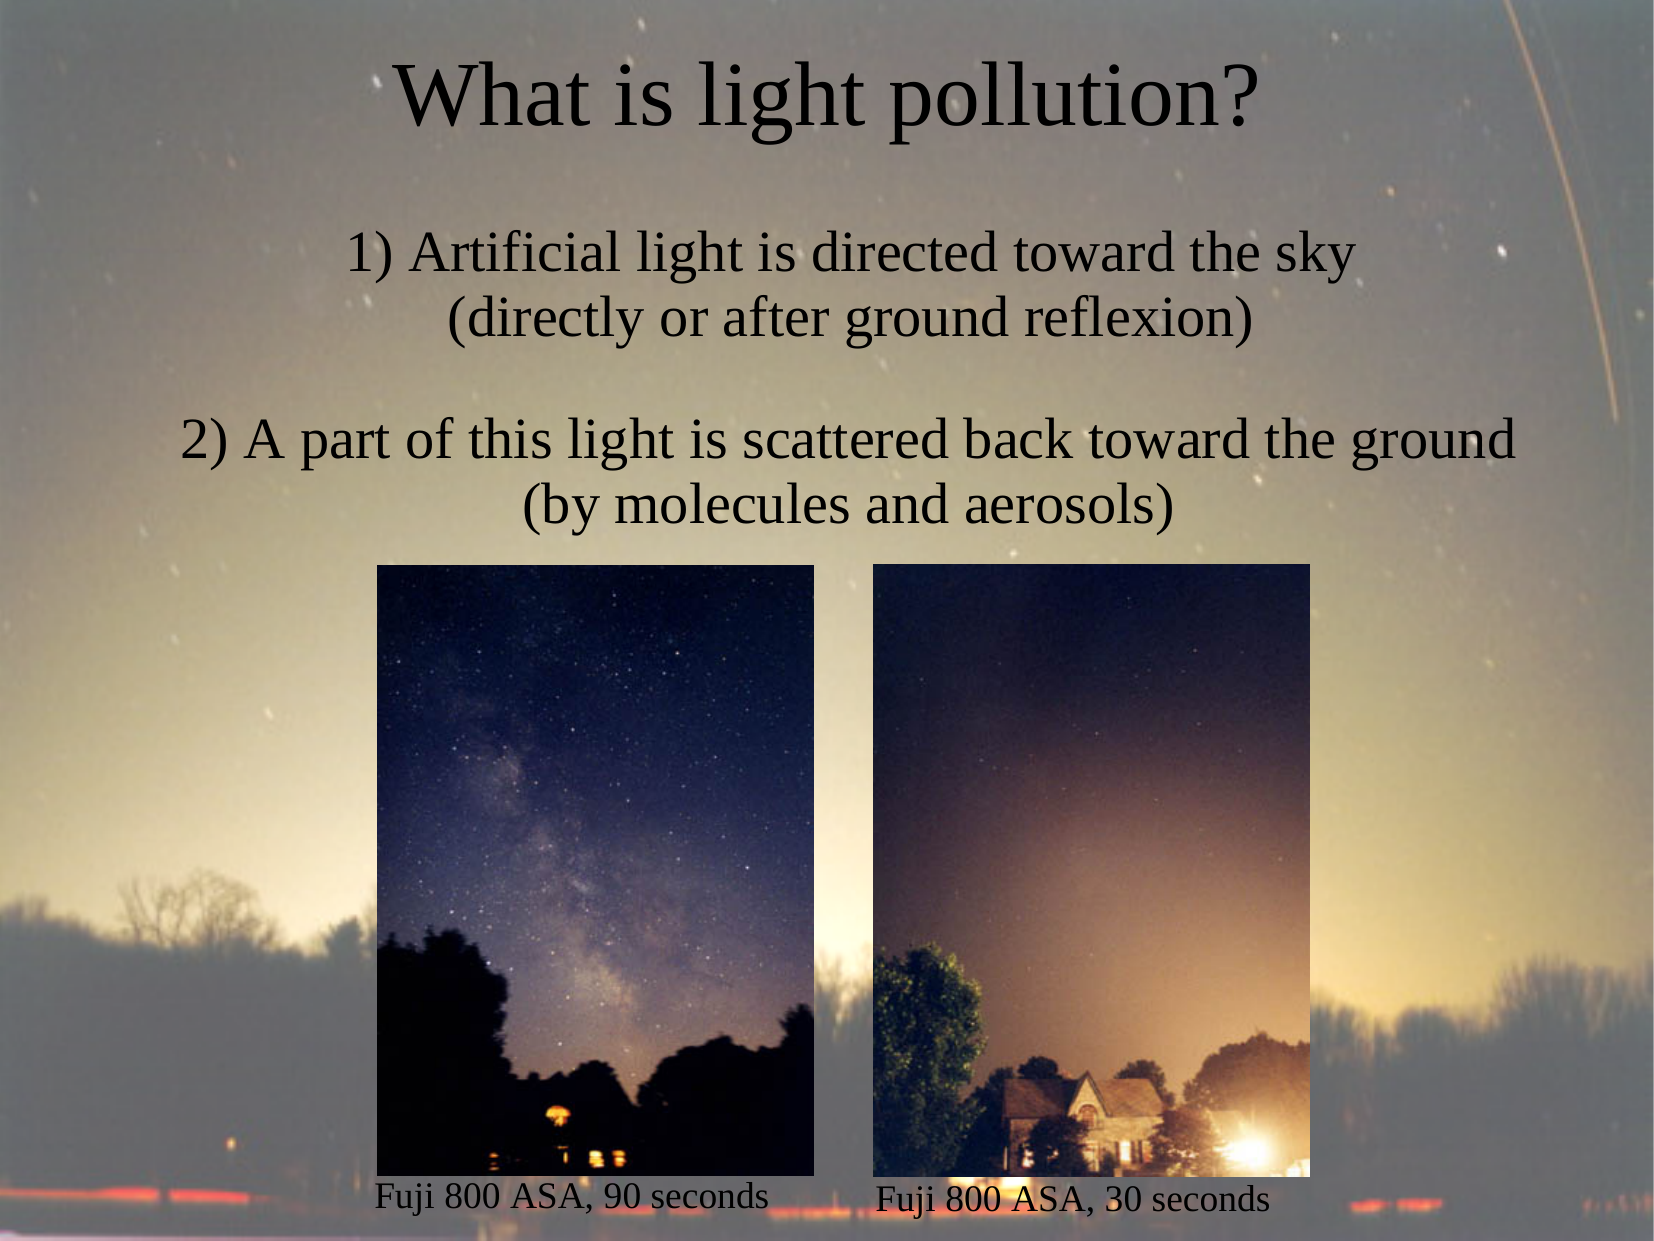

# What is light pollution?
1) Artificial light is directed toward the sky
(directly or after ground reflexion)
2) A part of this light is scattered back toward the ground
(by molecules and aerosols)
Fuji 800 ASA, 90 seconds
Fuji 800 ASA, 30 seconds